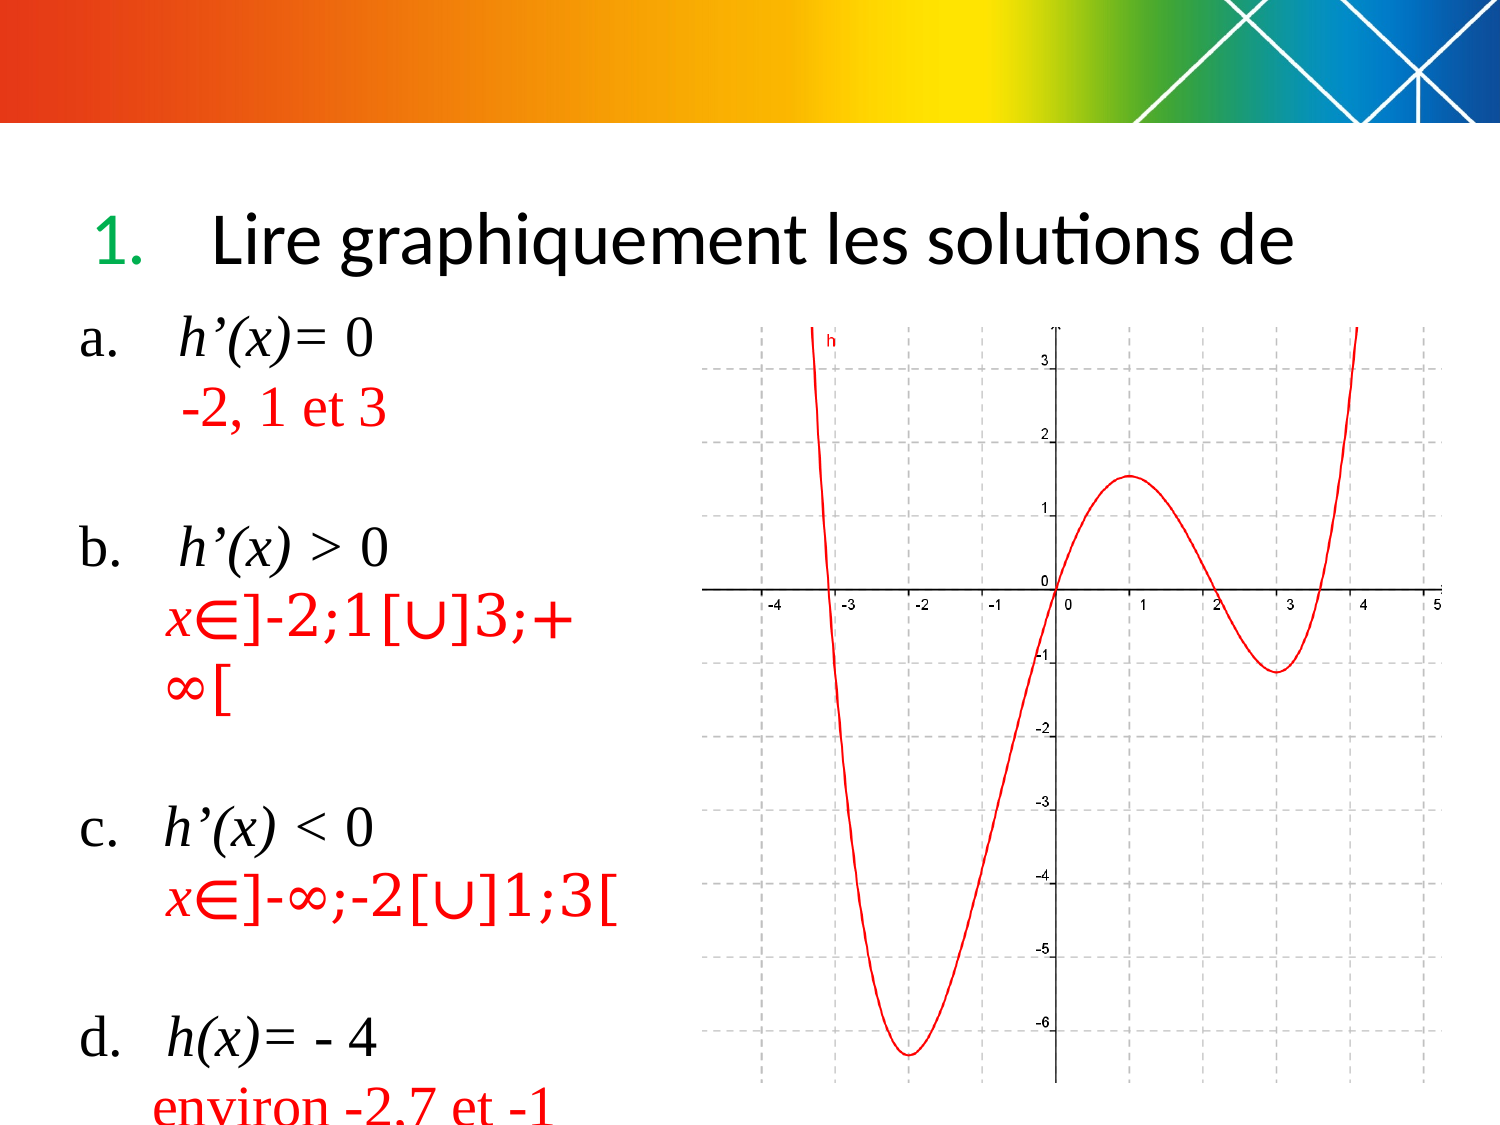

# Lire graphiquement les solutions de
 h’(x)= 0
 -2, 1 et 3
 h’(x) > 0
 x∊]-2;1[∪]3;+ ∞[
c. h’(x) < 0
 x∊]-∞;-2[∪]1;3[
d. h(x)= - 4
 environ -2,7 et -1